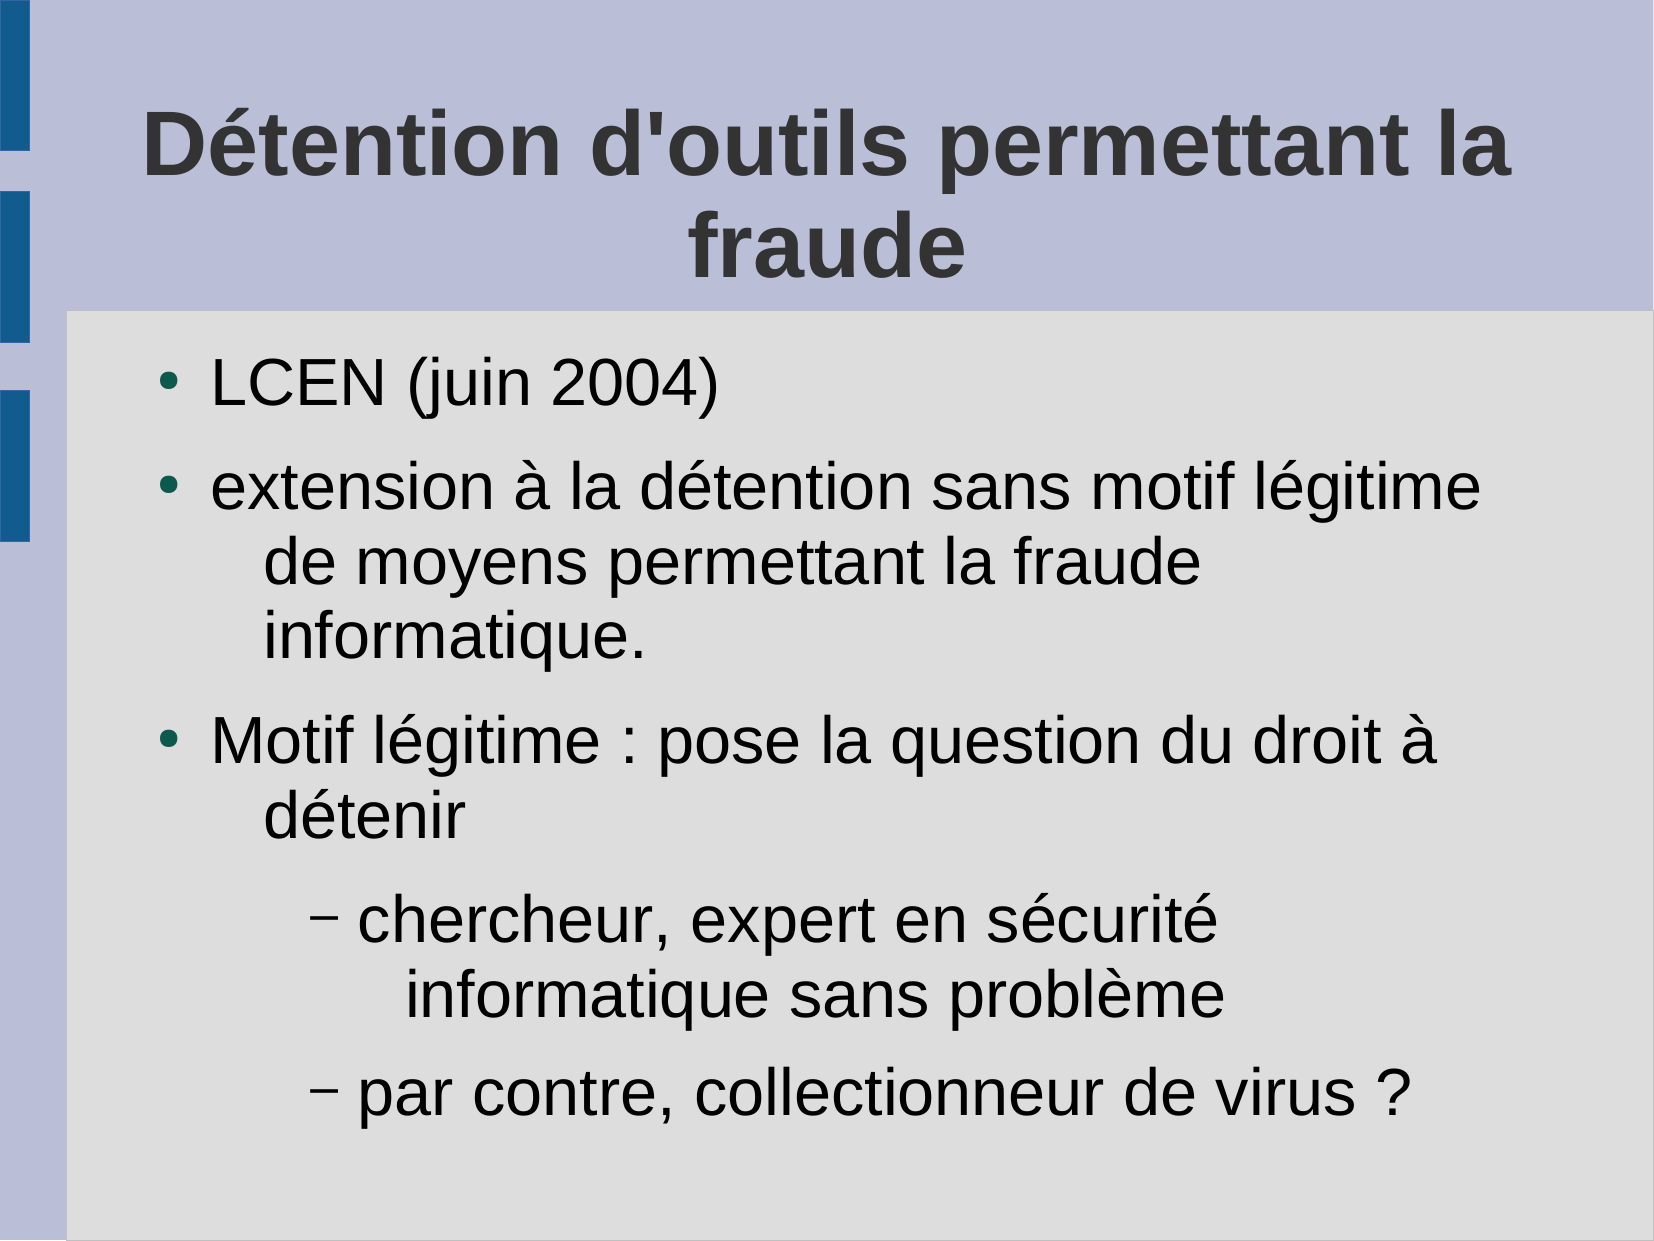

# Détention d'outils permettant la fraude
LCEN (juin 2004)
extension à la détention sans motif légitime de moyens permettant la fraude informatique.
Motif légitime : pose la question du droit à détenir
chercheur, expert en sécurité informatique sans problème
par contre, collectionneur de virus ?